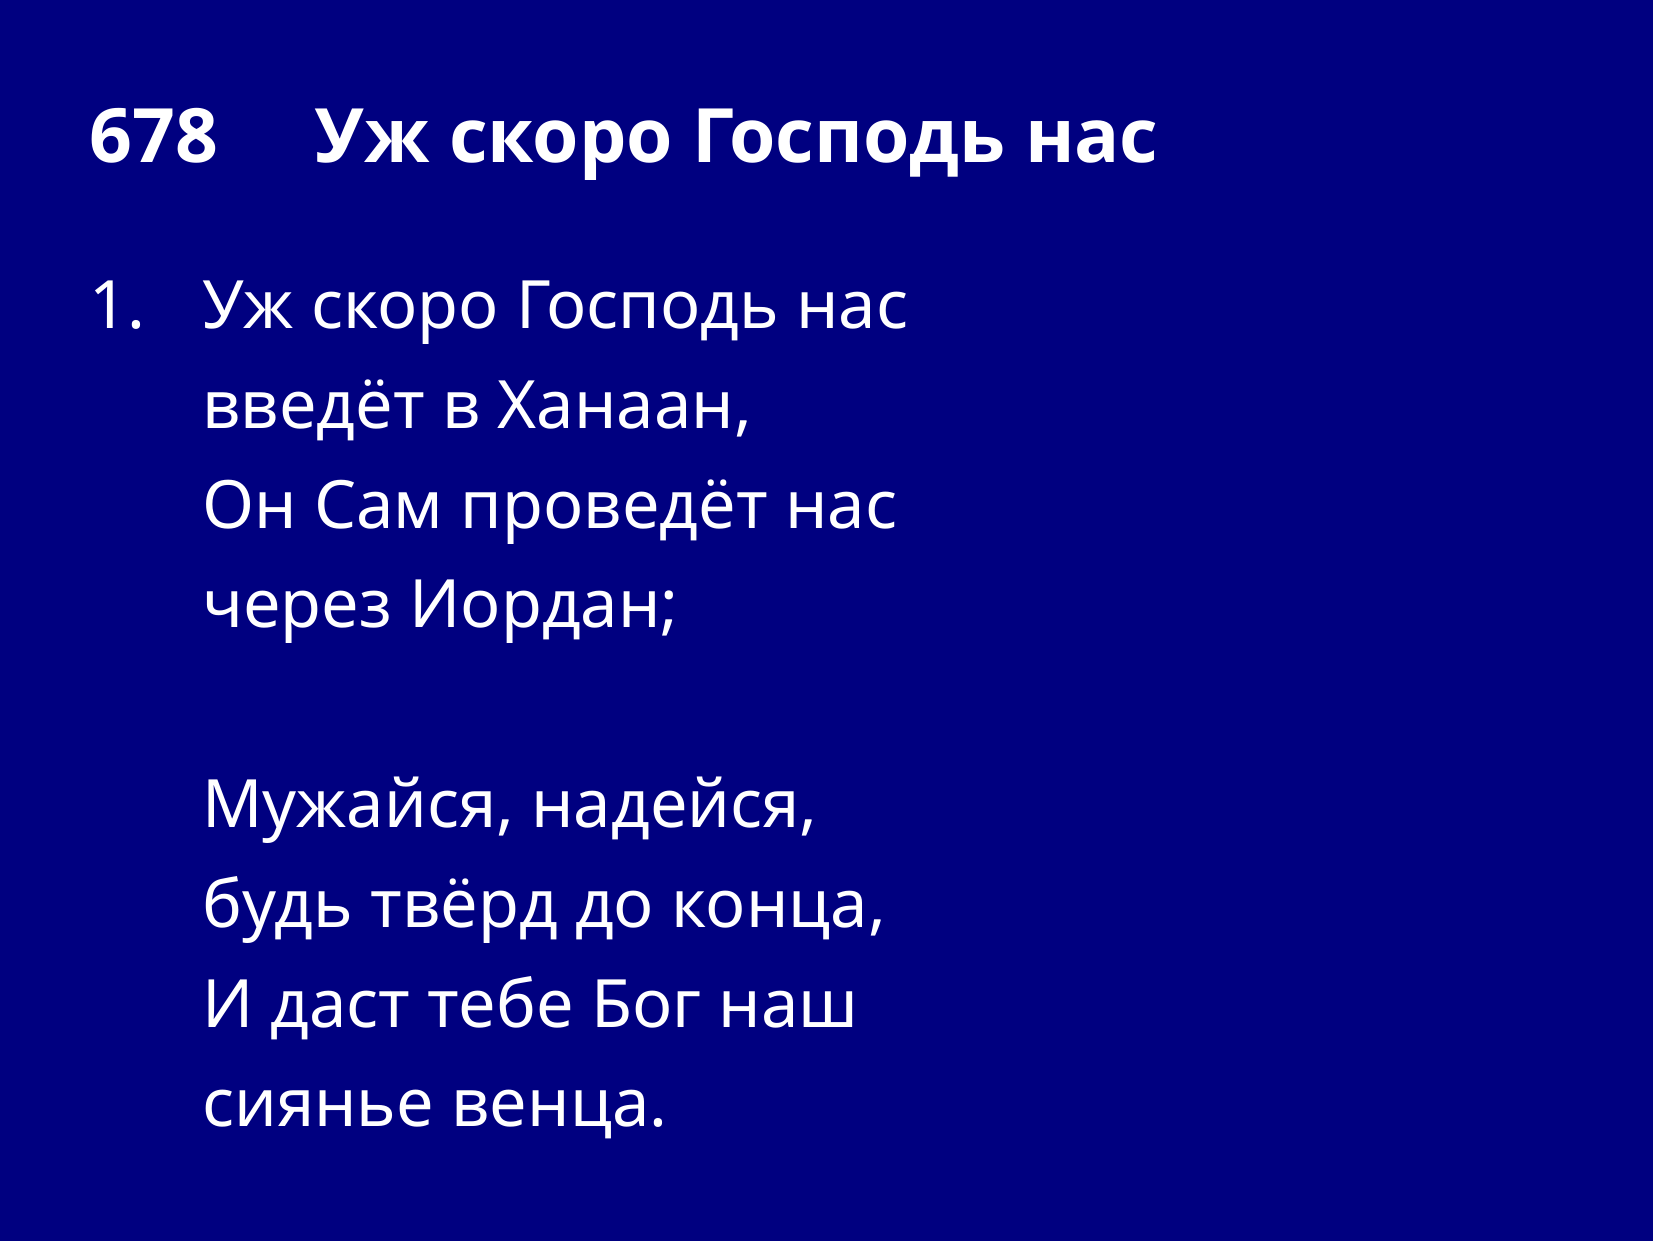

678	Уж скоро Господь нас
1.	Уж скоро Господь нас
	введёт в Ханаан,
	Он Сам проведёт нас
	через Иордан;
	Мужайся, надейся,
	будь твёрд до конца,
	И даст тебе Бог наш
	сиянье венца.